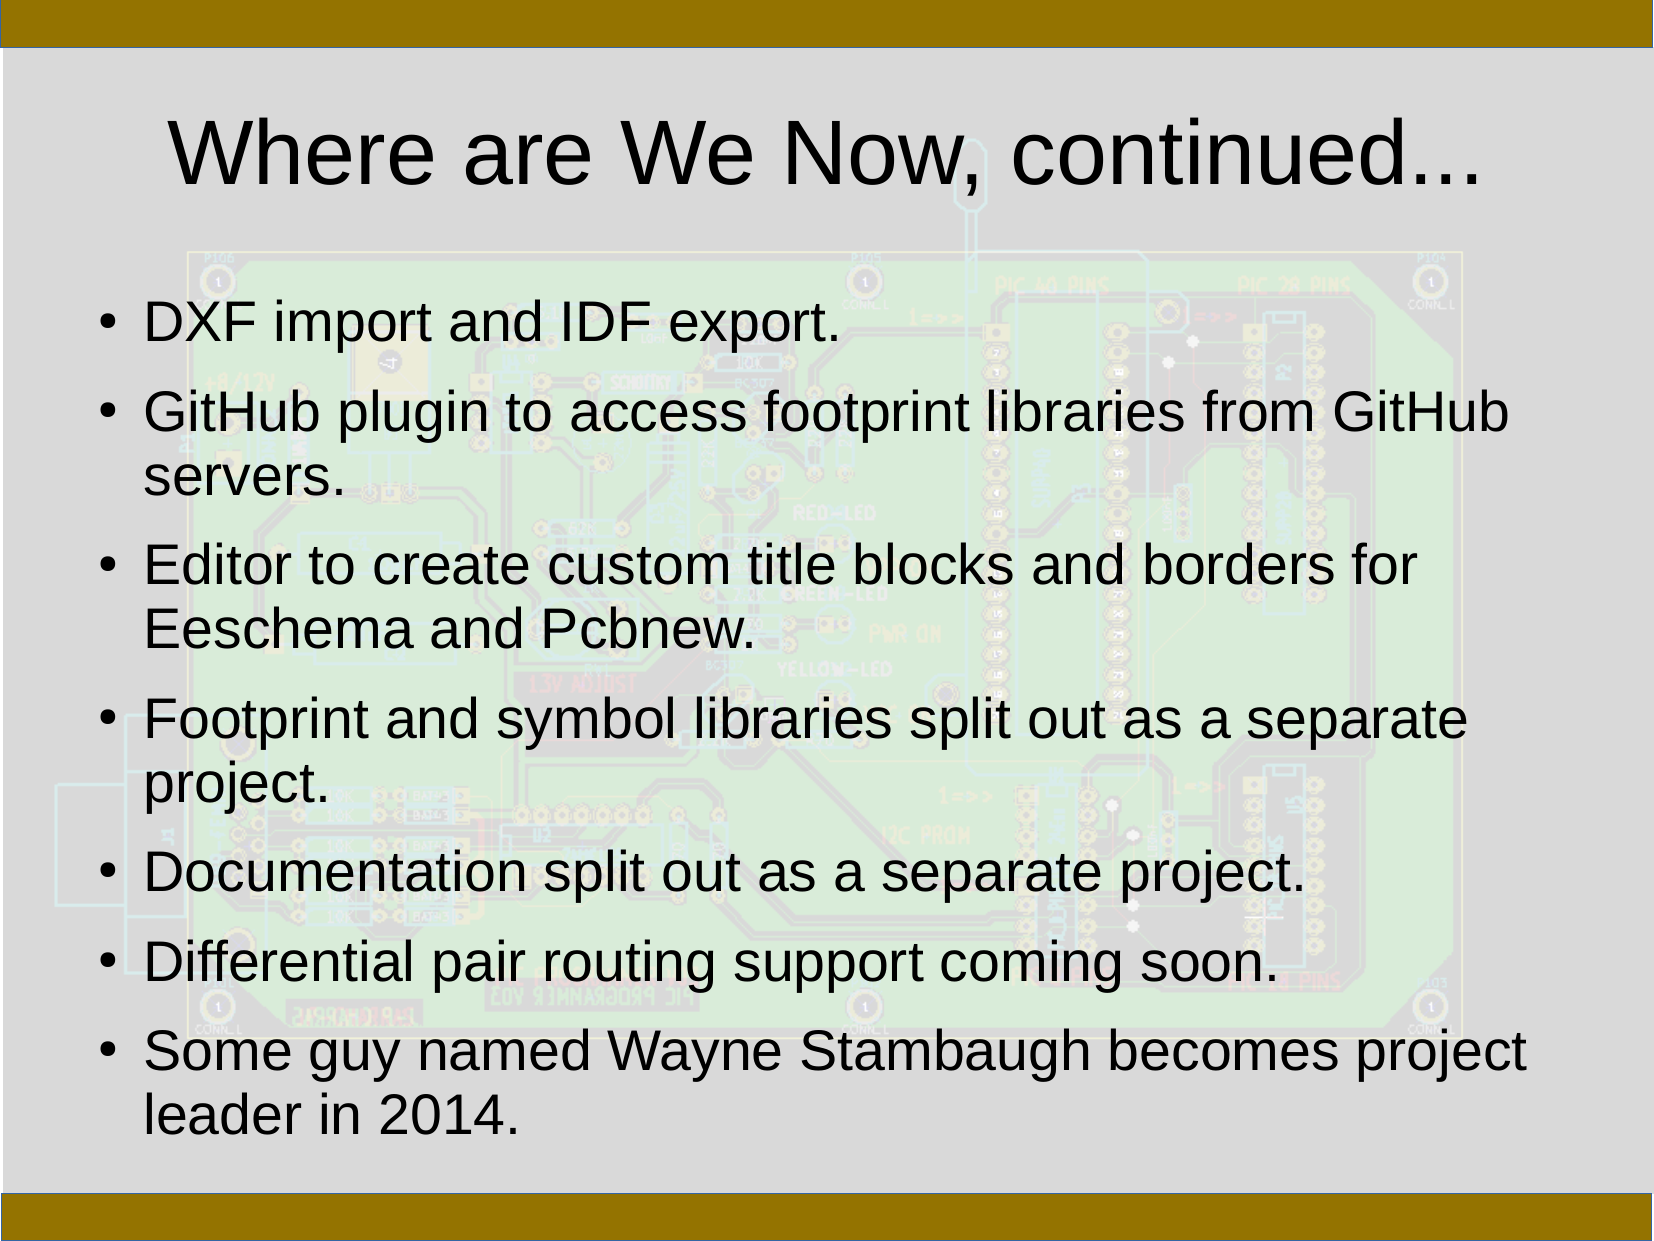

# Where are We Now, continued...
DXF import and IDF export.
GitHub plugin to access footprint libraries from GitHub servers.
Editor to create custom title blocks and borders for Eeschema and Pcbnew.
Footprint and symbol libraries split out as a separate project.
Documentation split out as a separate project.
Differential pair routing support coming soon.
Some guy named Wayne Stambaugh becomes project leader in 2014.